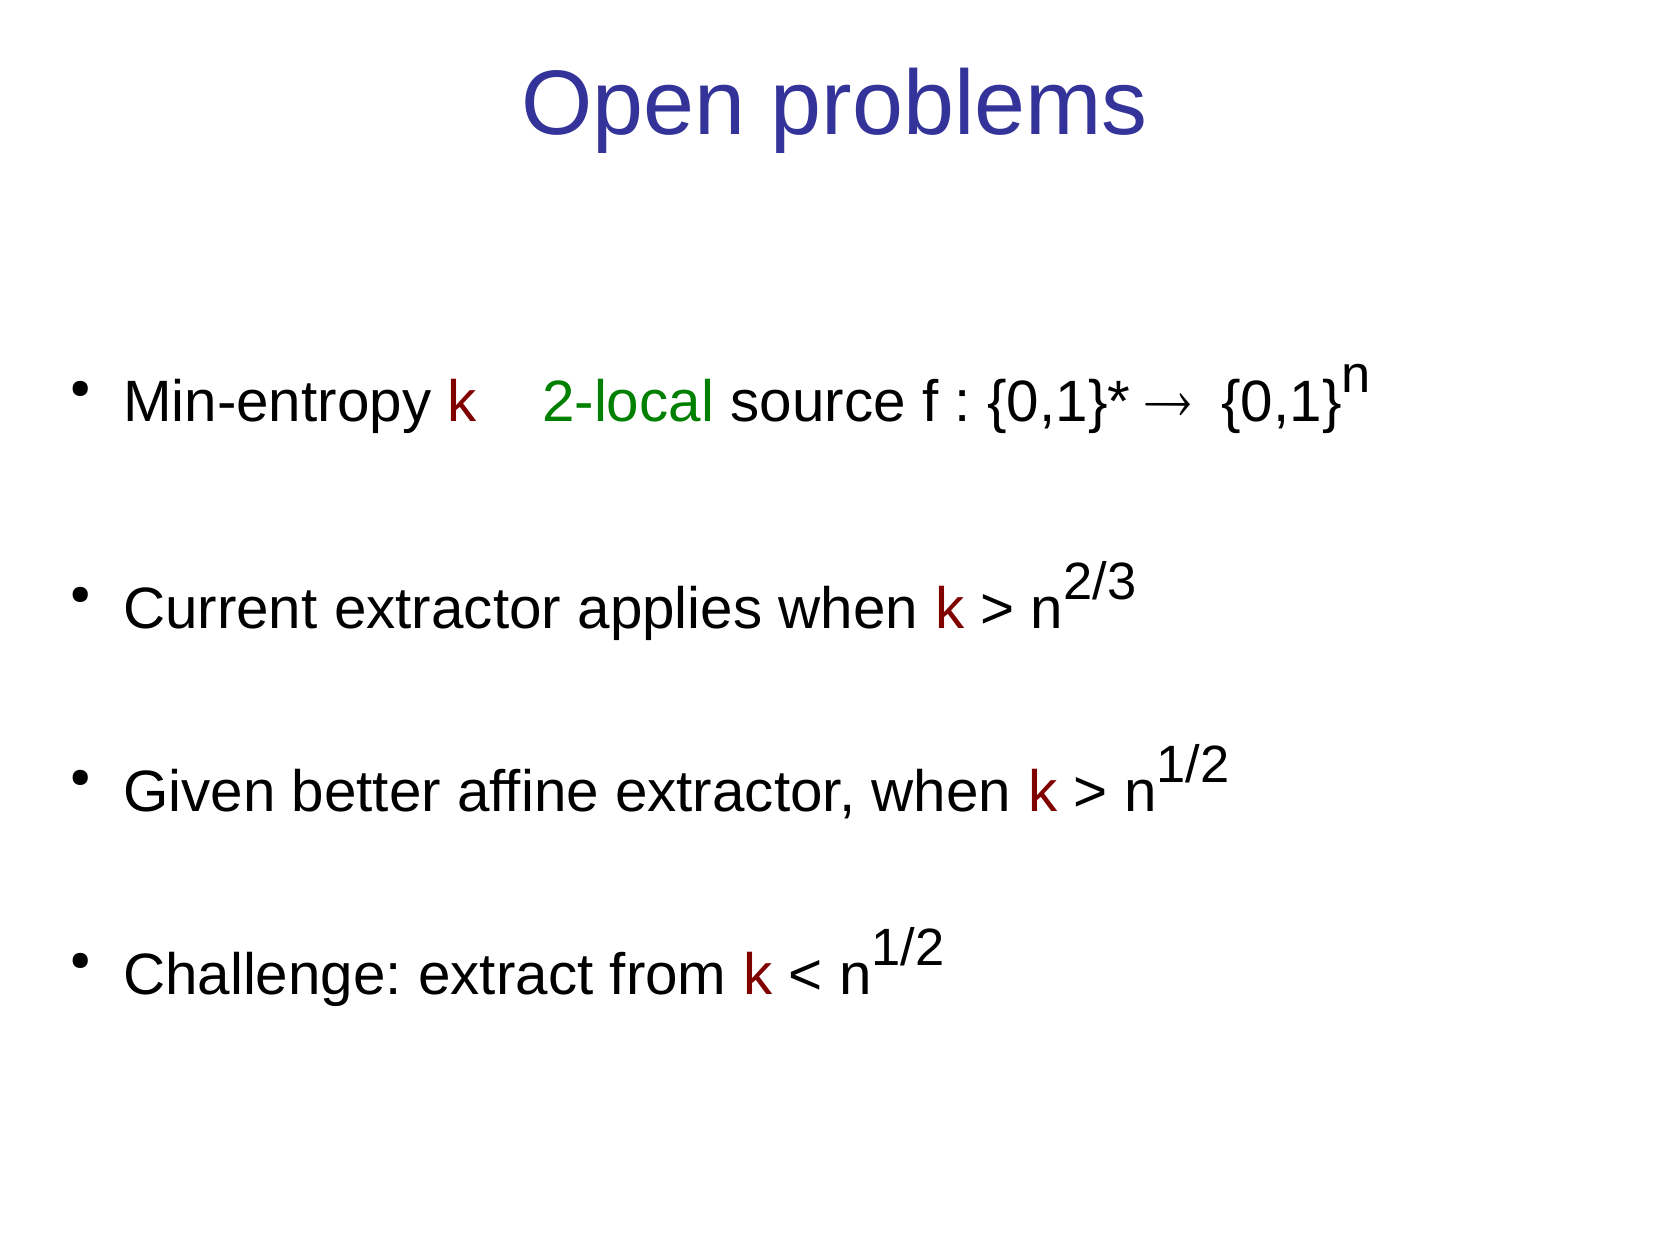

Open problems
# Min-entropy k 2-local source f : {0,1}*  {0,1}n
Current extractor applies when k > n2/3
Given better affine extractor, when k > n1/2
Challenge: extract from k < n1/2